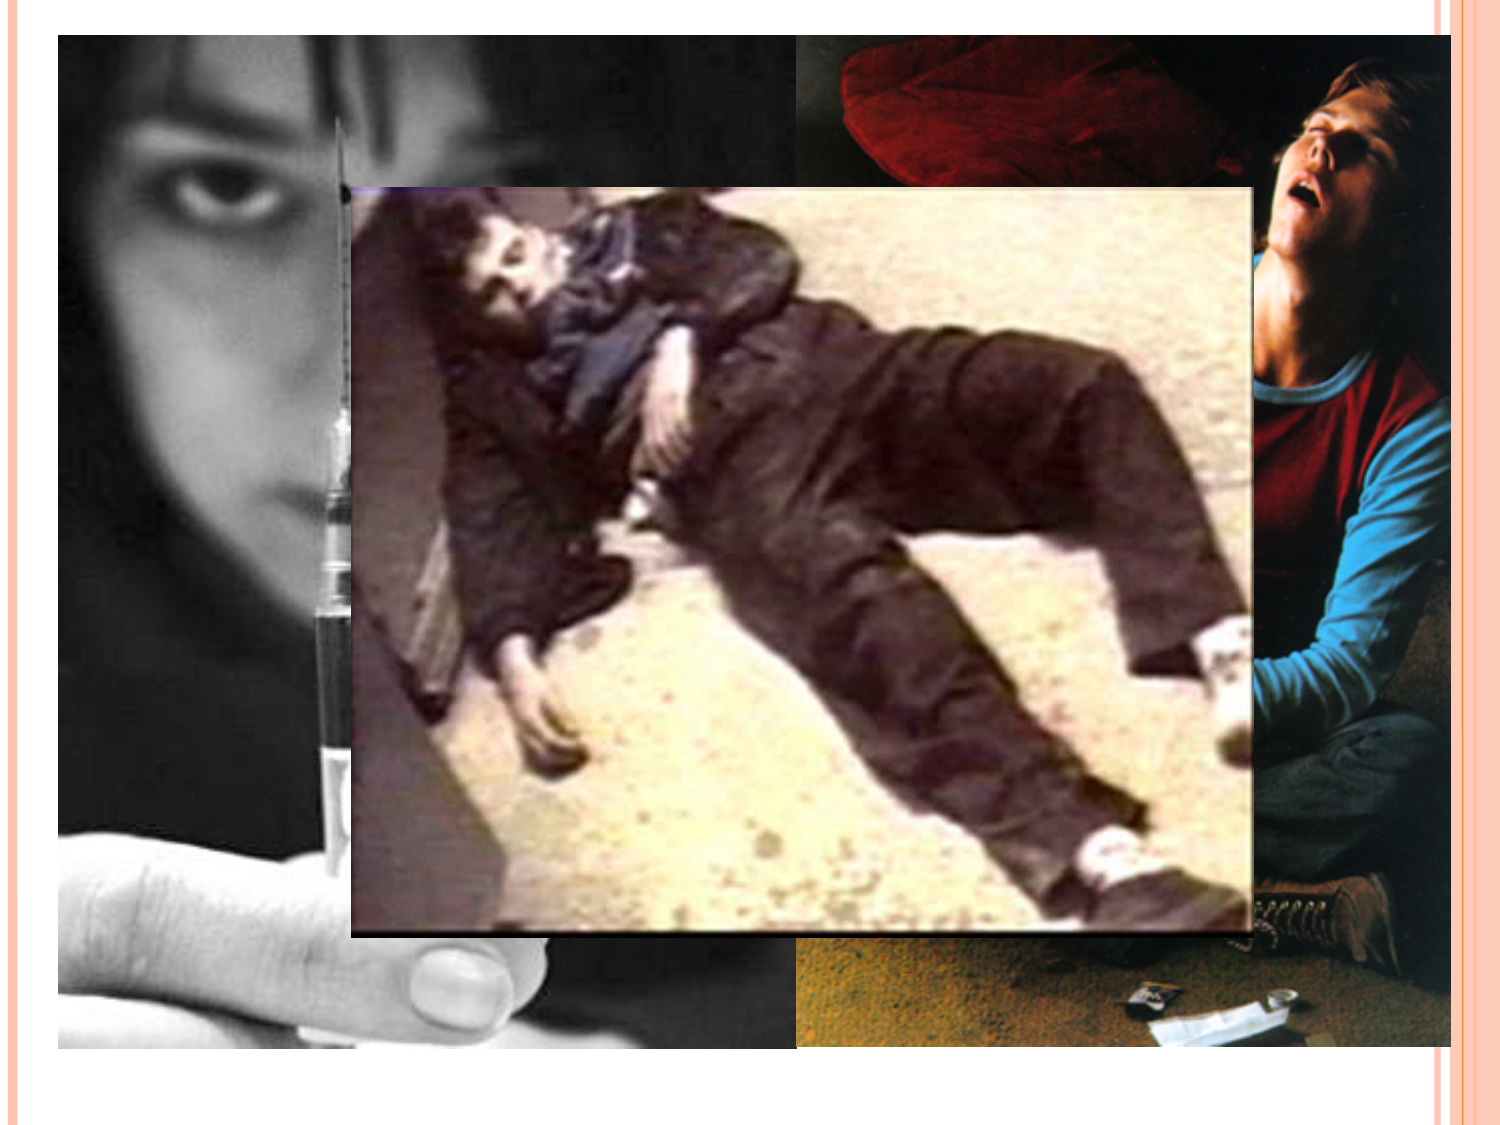

# Это означает примерно двукратный рост потребителей наркотиков за пять лет, то есть до 800 тысяч человек. При этом следует учитывать, что вследствие высокой латентности явления реальное число потребителей наркотиков примерно в 10 раз больше, т.е. к 2006 году их будет около 8 млн. человек. А какой процент от населения страны составляет молодежь в возрасте от 15 до 30 лет? Отсюда вывод о реальной опасности близкого демографического провала и угрозе выживаемости нации.